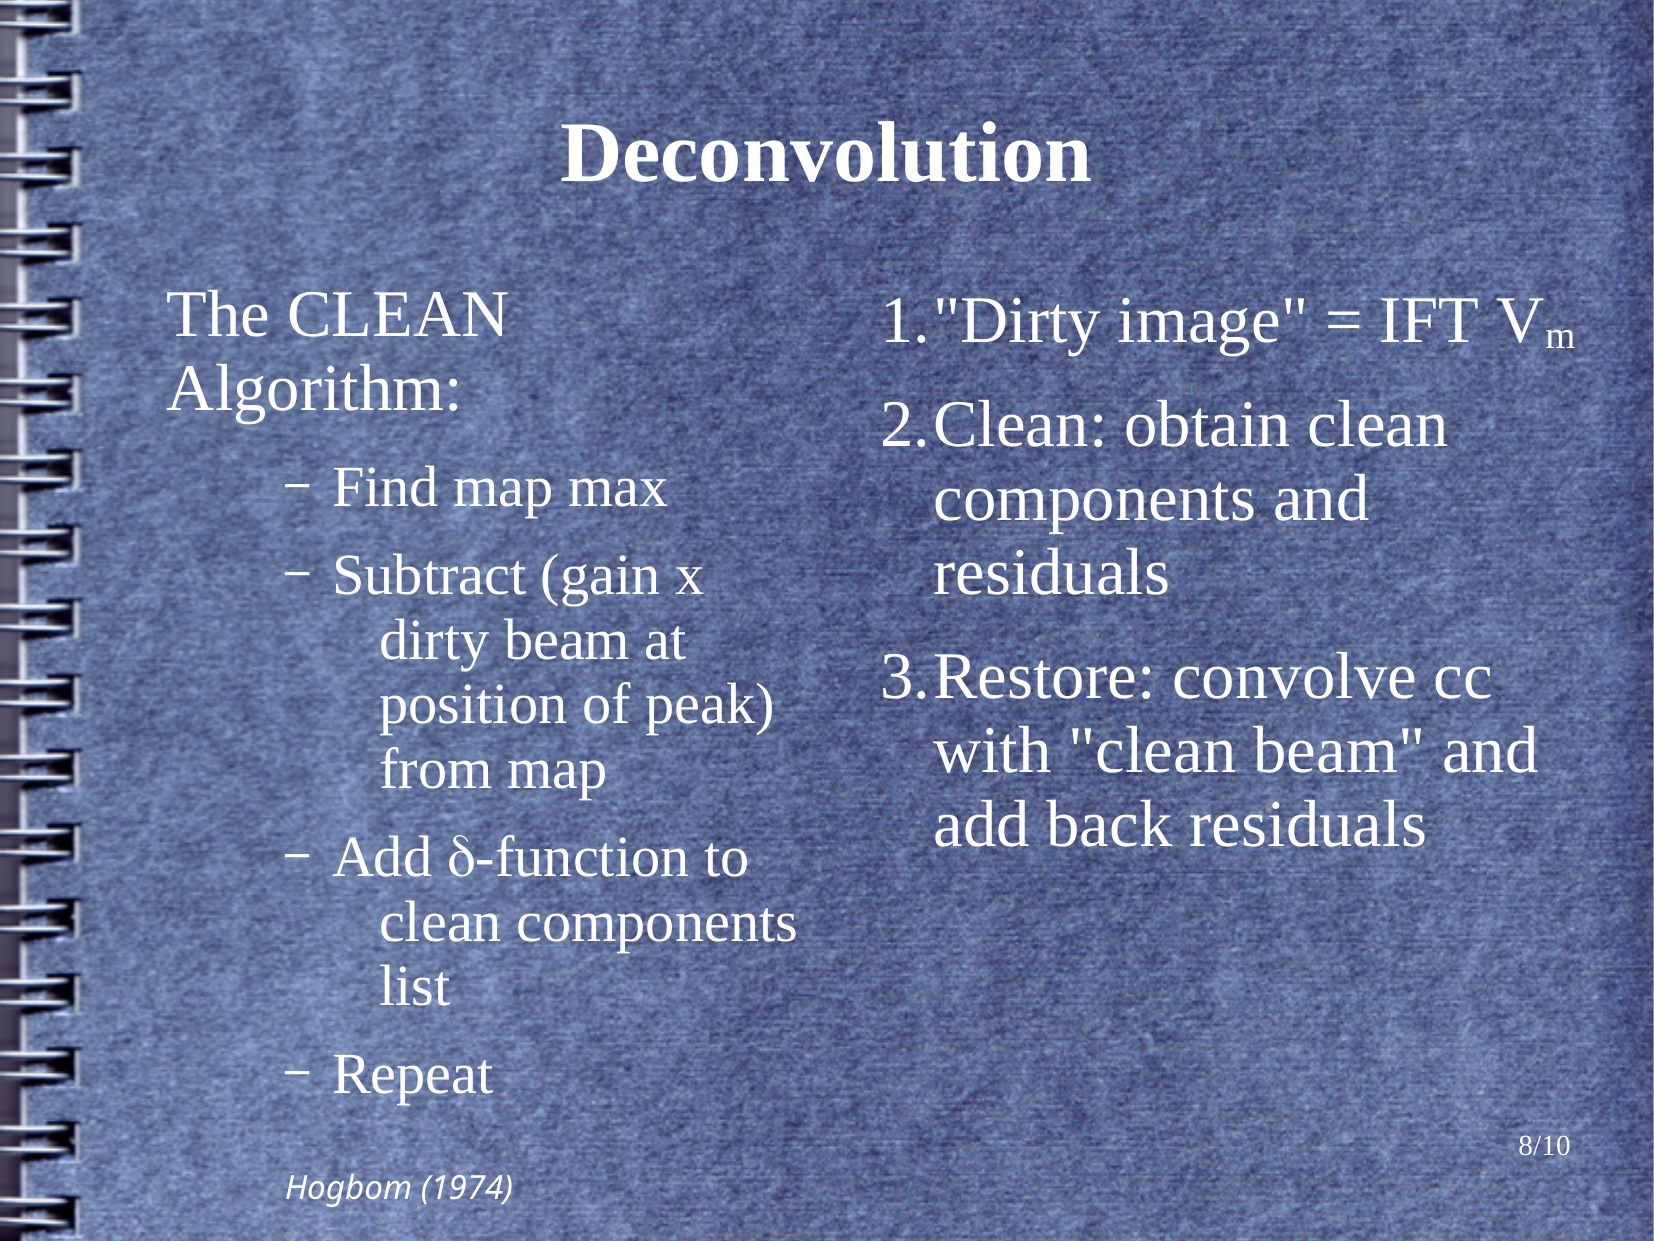

# Deconvolution
The CLEAN Algorithm:
Find map max
Subtract (gain x dirty beam at position of peak) from map
Add d-function to clean components list
Repeat
"Dirty image" = IFT Vm
Clean: obtain clean components and residuals
Restore: convolve cc with "clean beam" and add back residuals
8
Hogbom (1974)